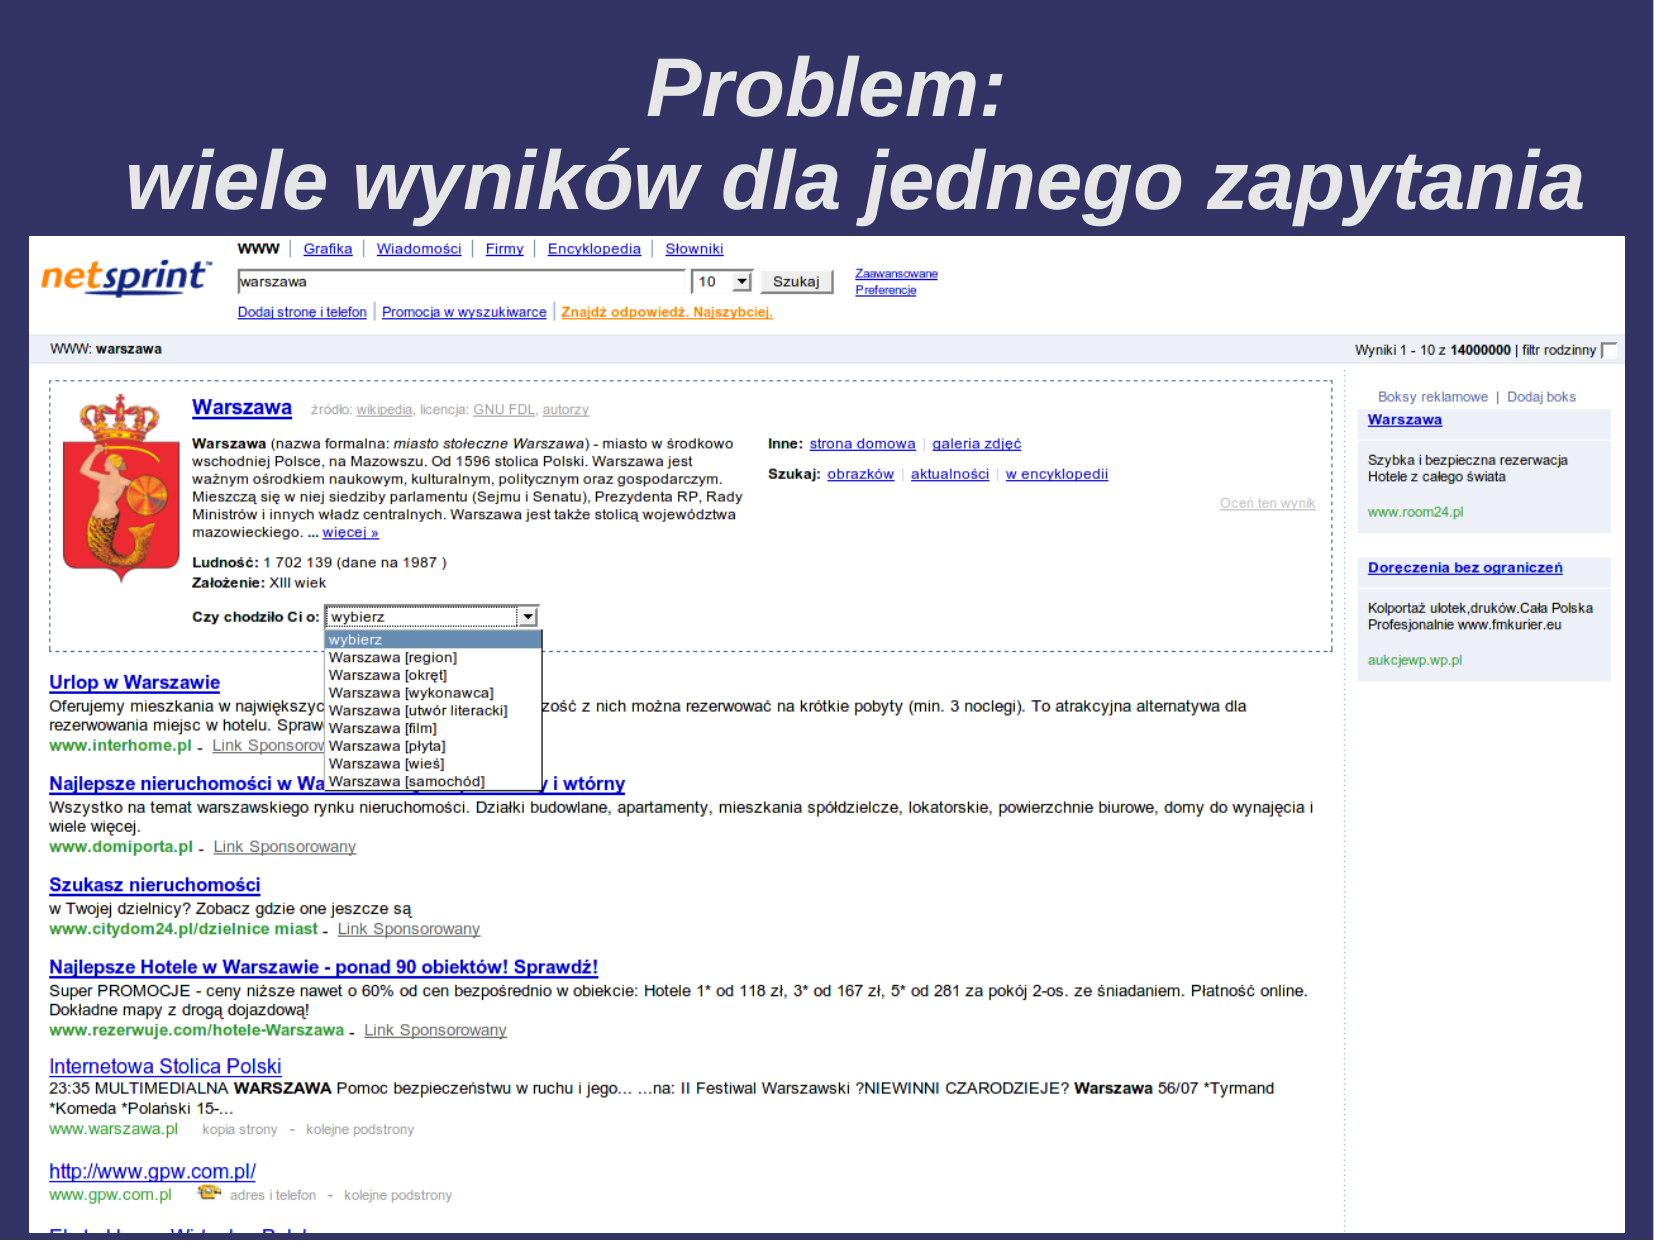

# Problem: wiele wyników dla jednego zapytania